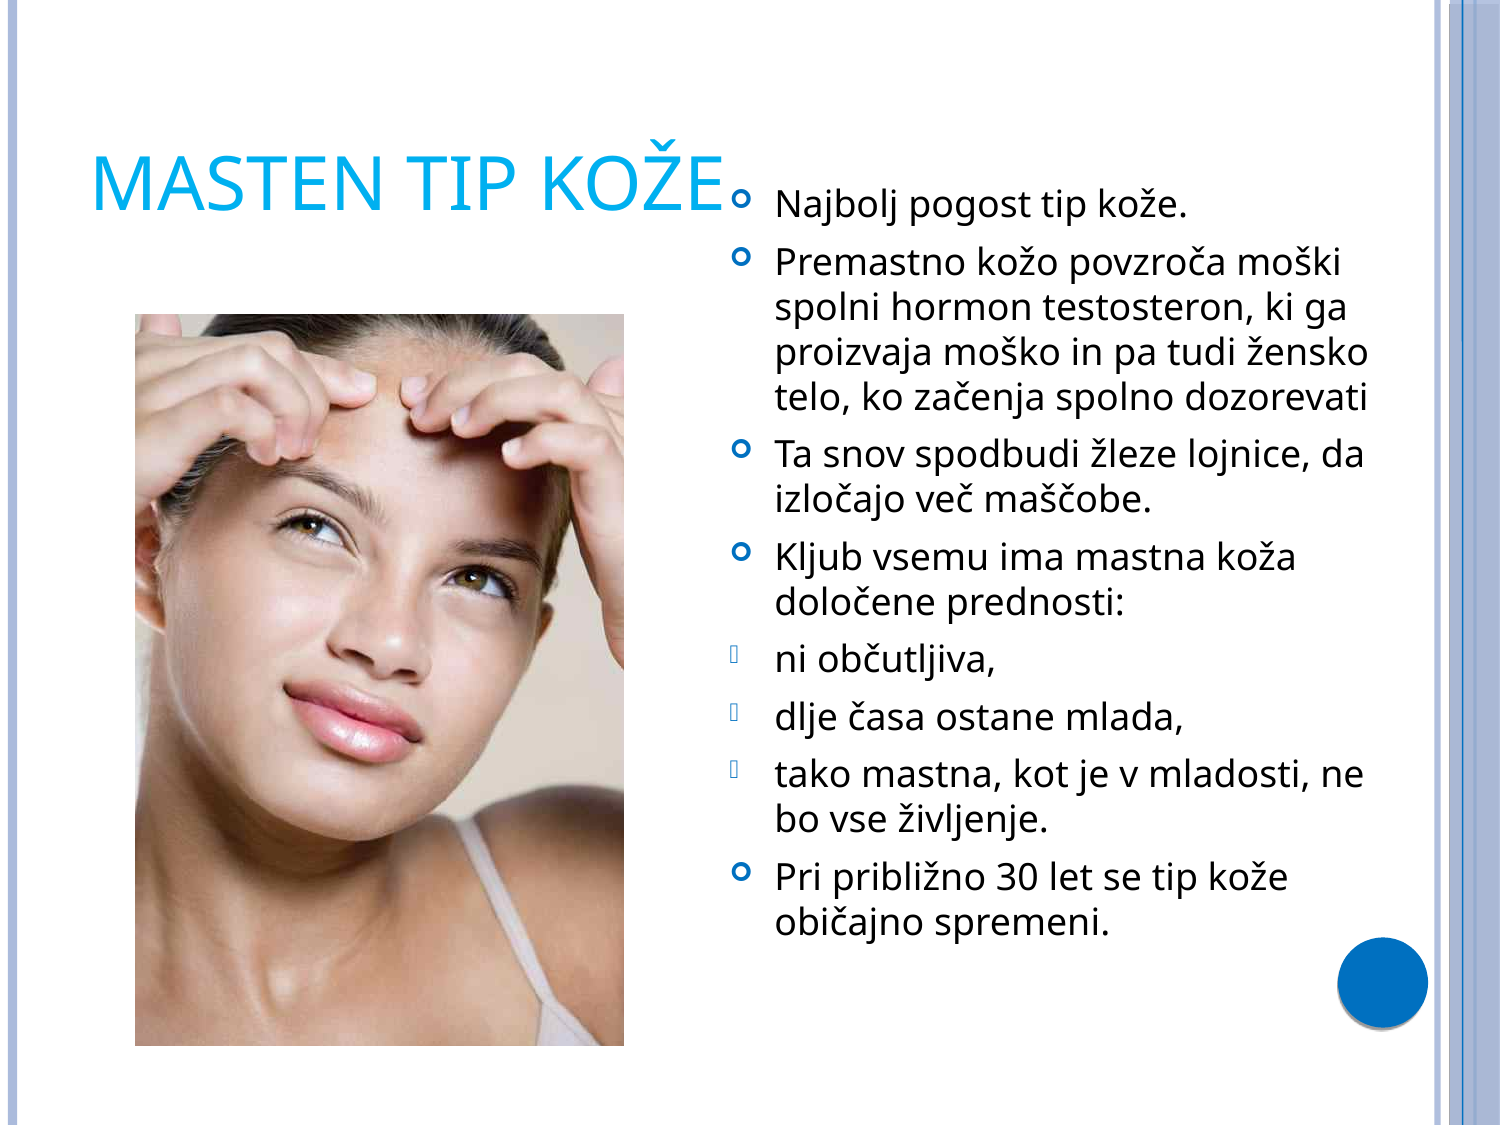

# Masten tip kože
Najbolj pogost tip kože.
Premastno kožo povzroča moški spolni hormon testosteron, ki ga proizvaja moško in pa tudi žensko telo, ko začenja spolno dozorevati
Ta snov spodbudi žleze lojnice, da izločajo več maščobe.
Kljub vsemu ima mastna koža določene prednosti:
ni občutljiva,
dlje časa ostane mlada,
tako mastna, kot je v mladosti, ne bo vse življenje.
Pri približno 30 let se tip kože običajno spremeni.